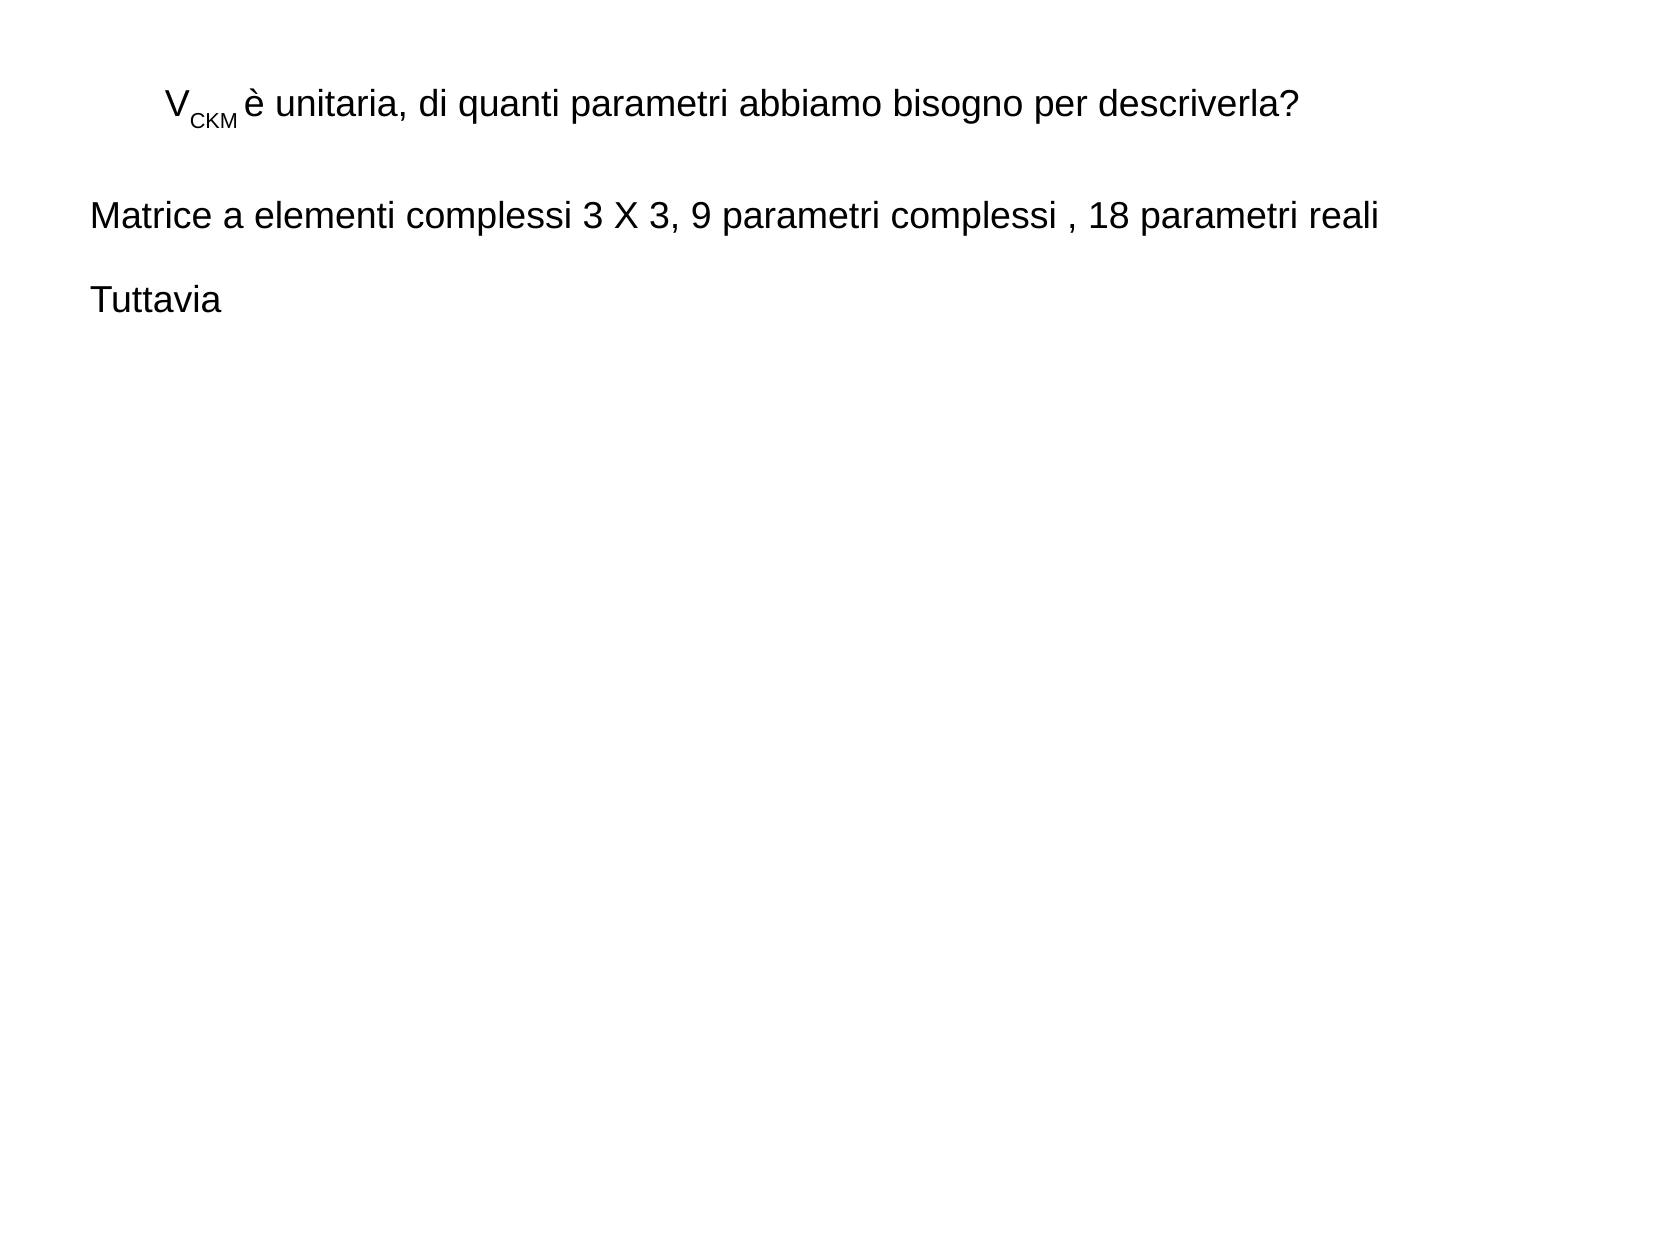

VCKM è unitaria, di quanti parametri abbiamo bisogno per descriverla?
Matrice a elementi complessi 3 X 3, 9 parametri complessi , 18 parametri reali
Tuttavia